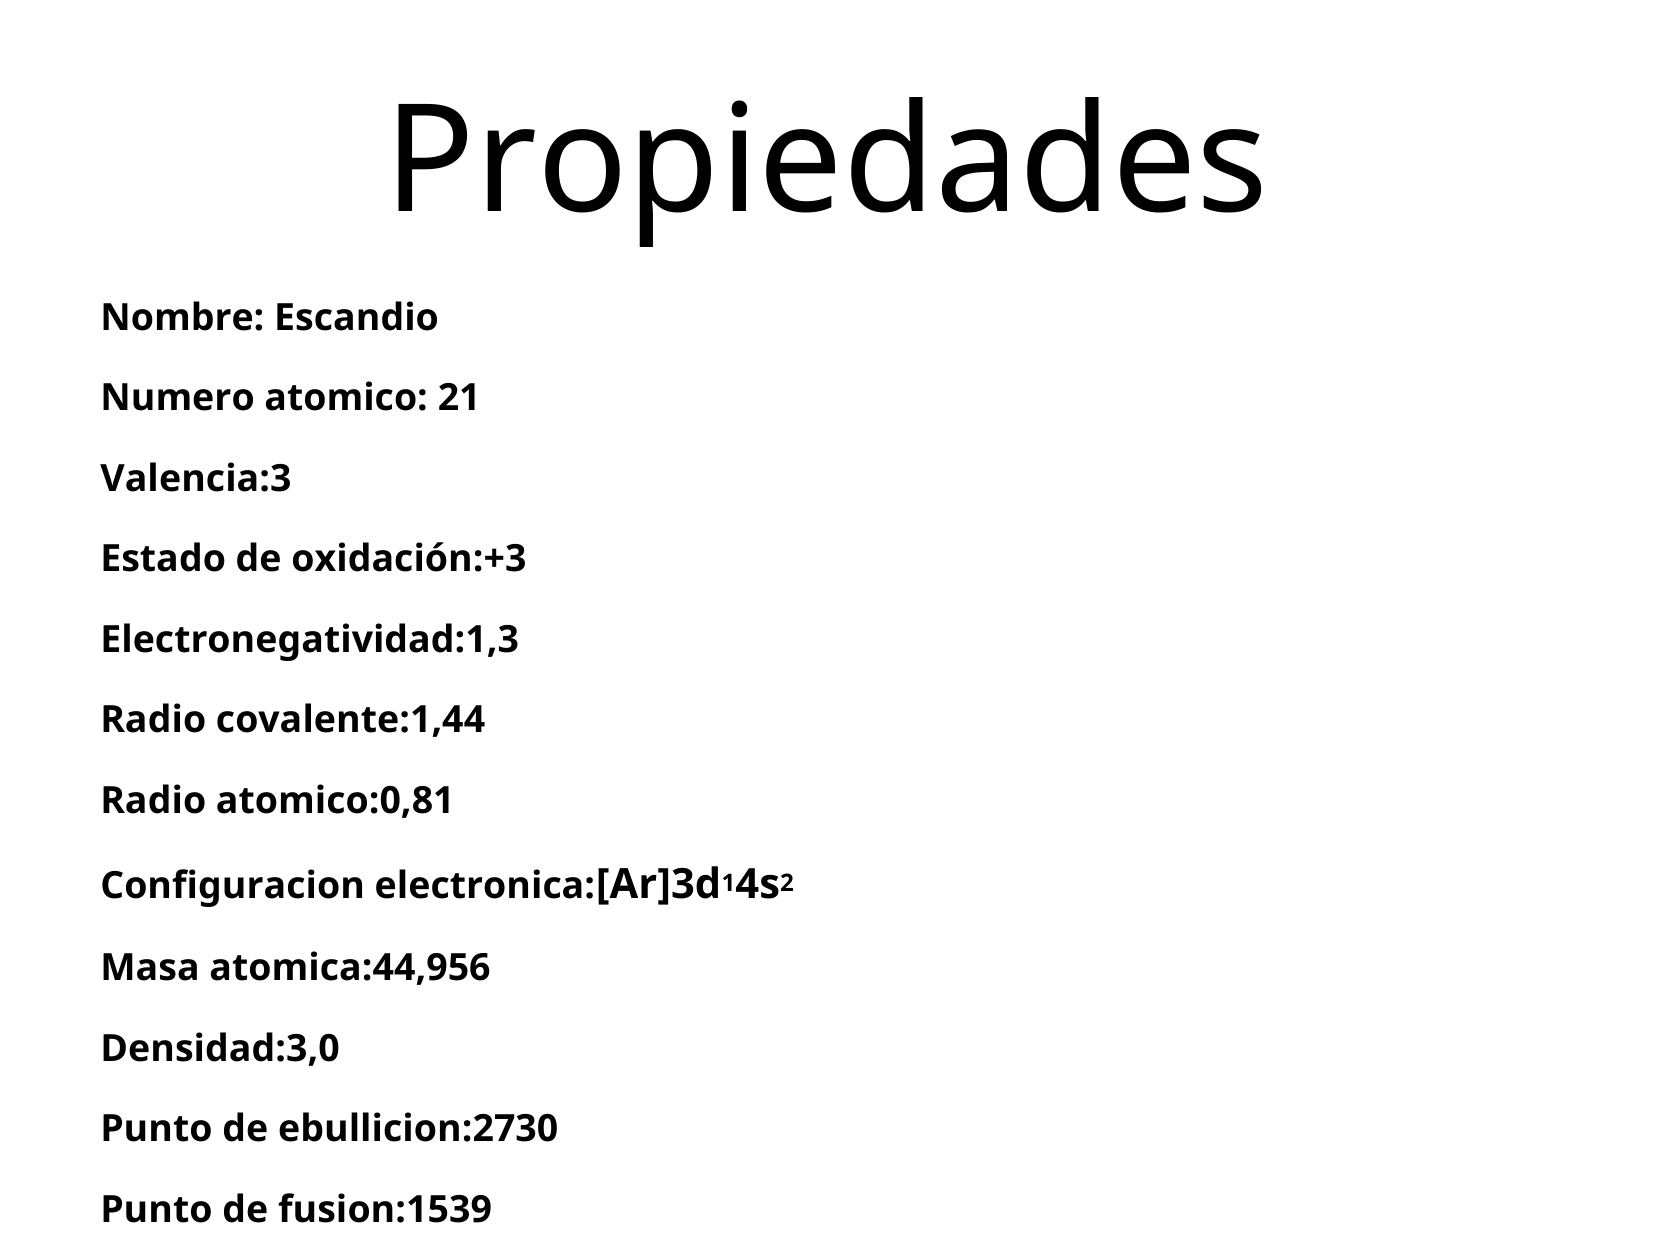

# Propiedades
Nombre: Escandio
Numero atomico: 21
Valencia:3
Estado de oxidación:+3
Electronegatividad:1,3
Radio covalente:1,44
Radio atomico:0,81
Configuracion electronica:[Ar]3d14s2
Masa atomica:44,956
Densidad:3,0
Punto de ebullicion:2730
Punto de fusion:1539